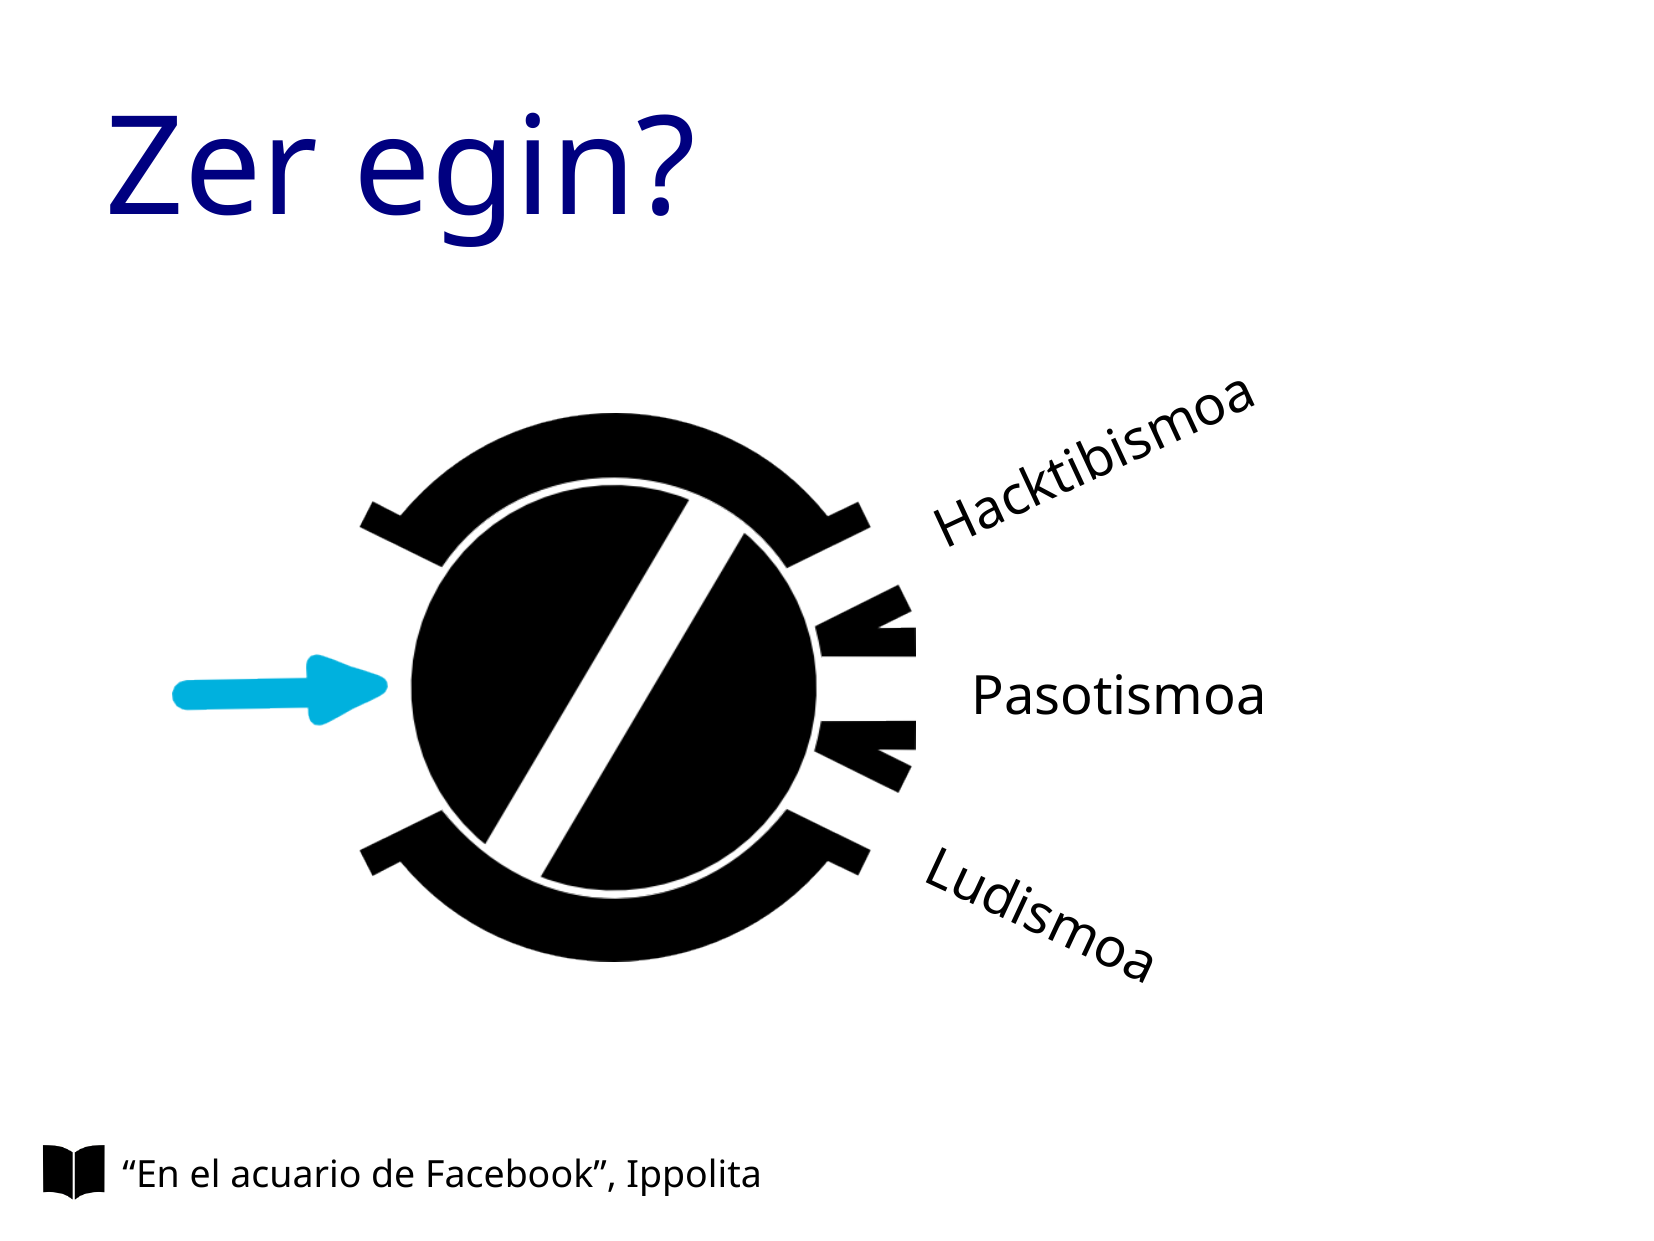

Zer egin?
Hacktibismoa
Pasotismoa
Ludismoa
“En el acuario de Facebook”, Ippolita